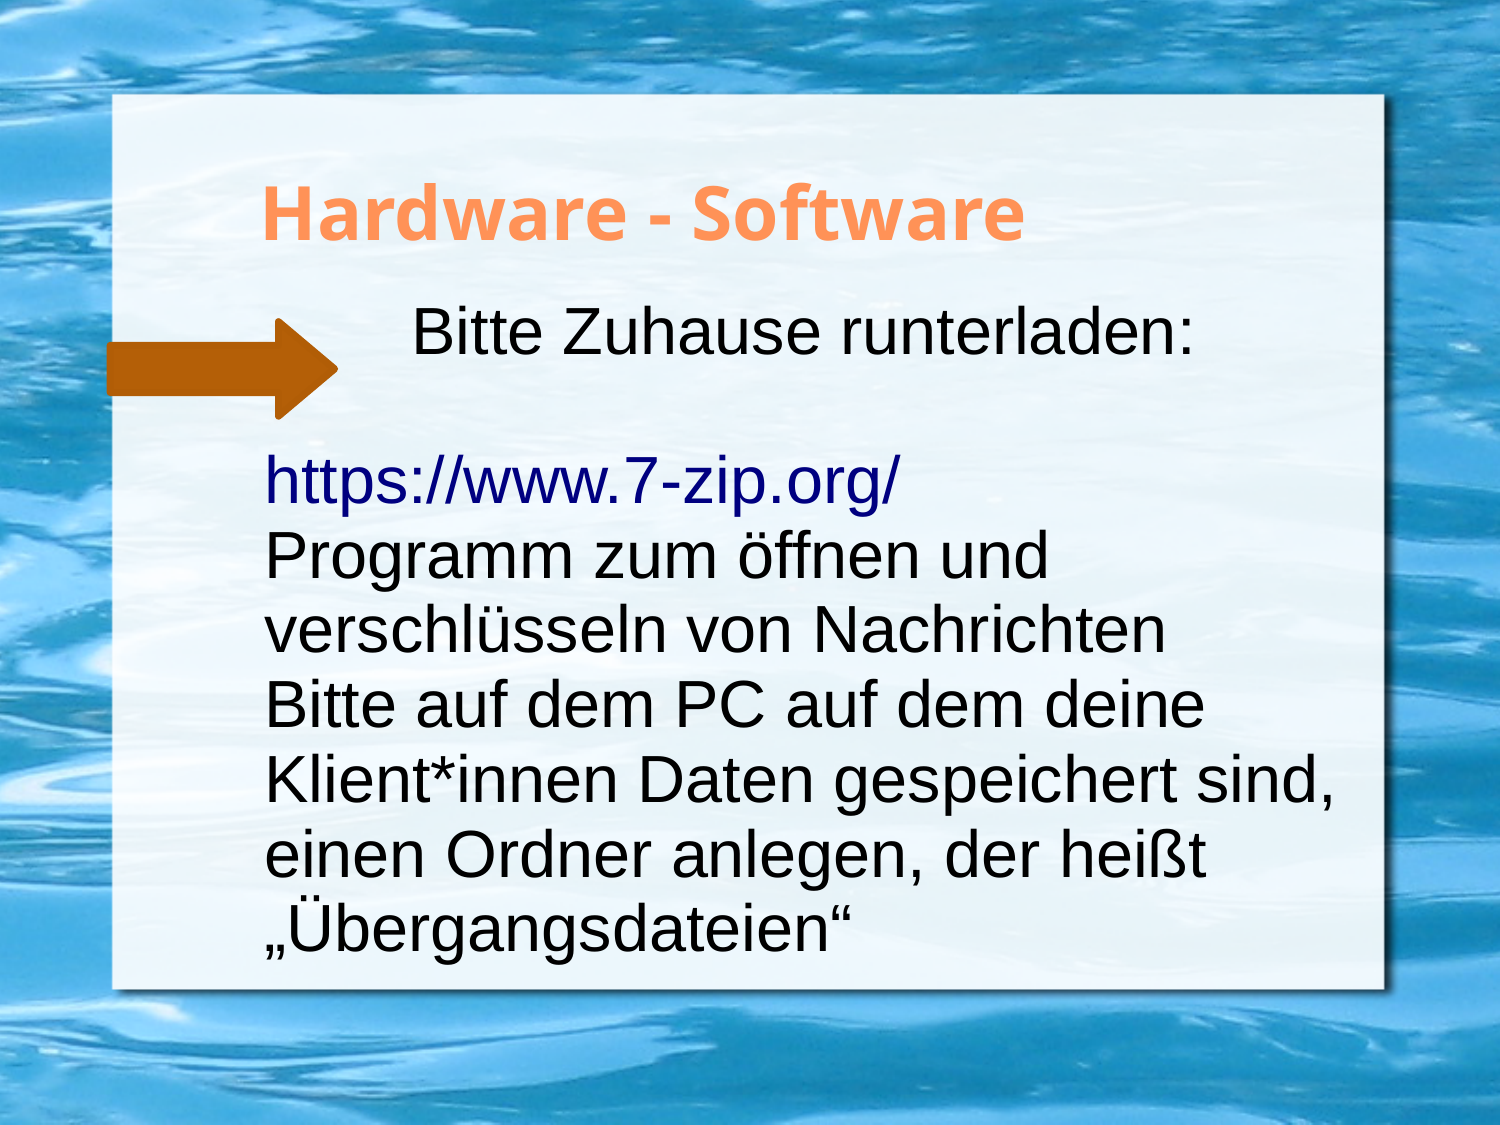

Hardware - Software
 Bitte Zuhause runterladen:
# https://www.7-zip.org/ Programm zum öffnen und verschlüsseln von Nachrichten Bitte auf dem PC auf dem deine Klient*innen Daten gespeichert sind, einen Ordner anlegen, der heißt „Übergangsdateien“